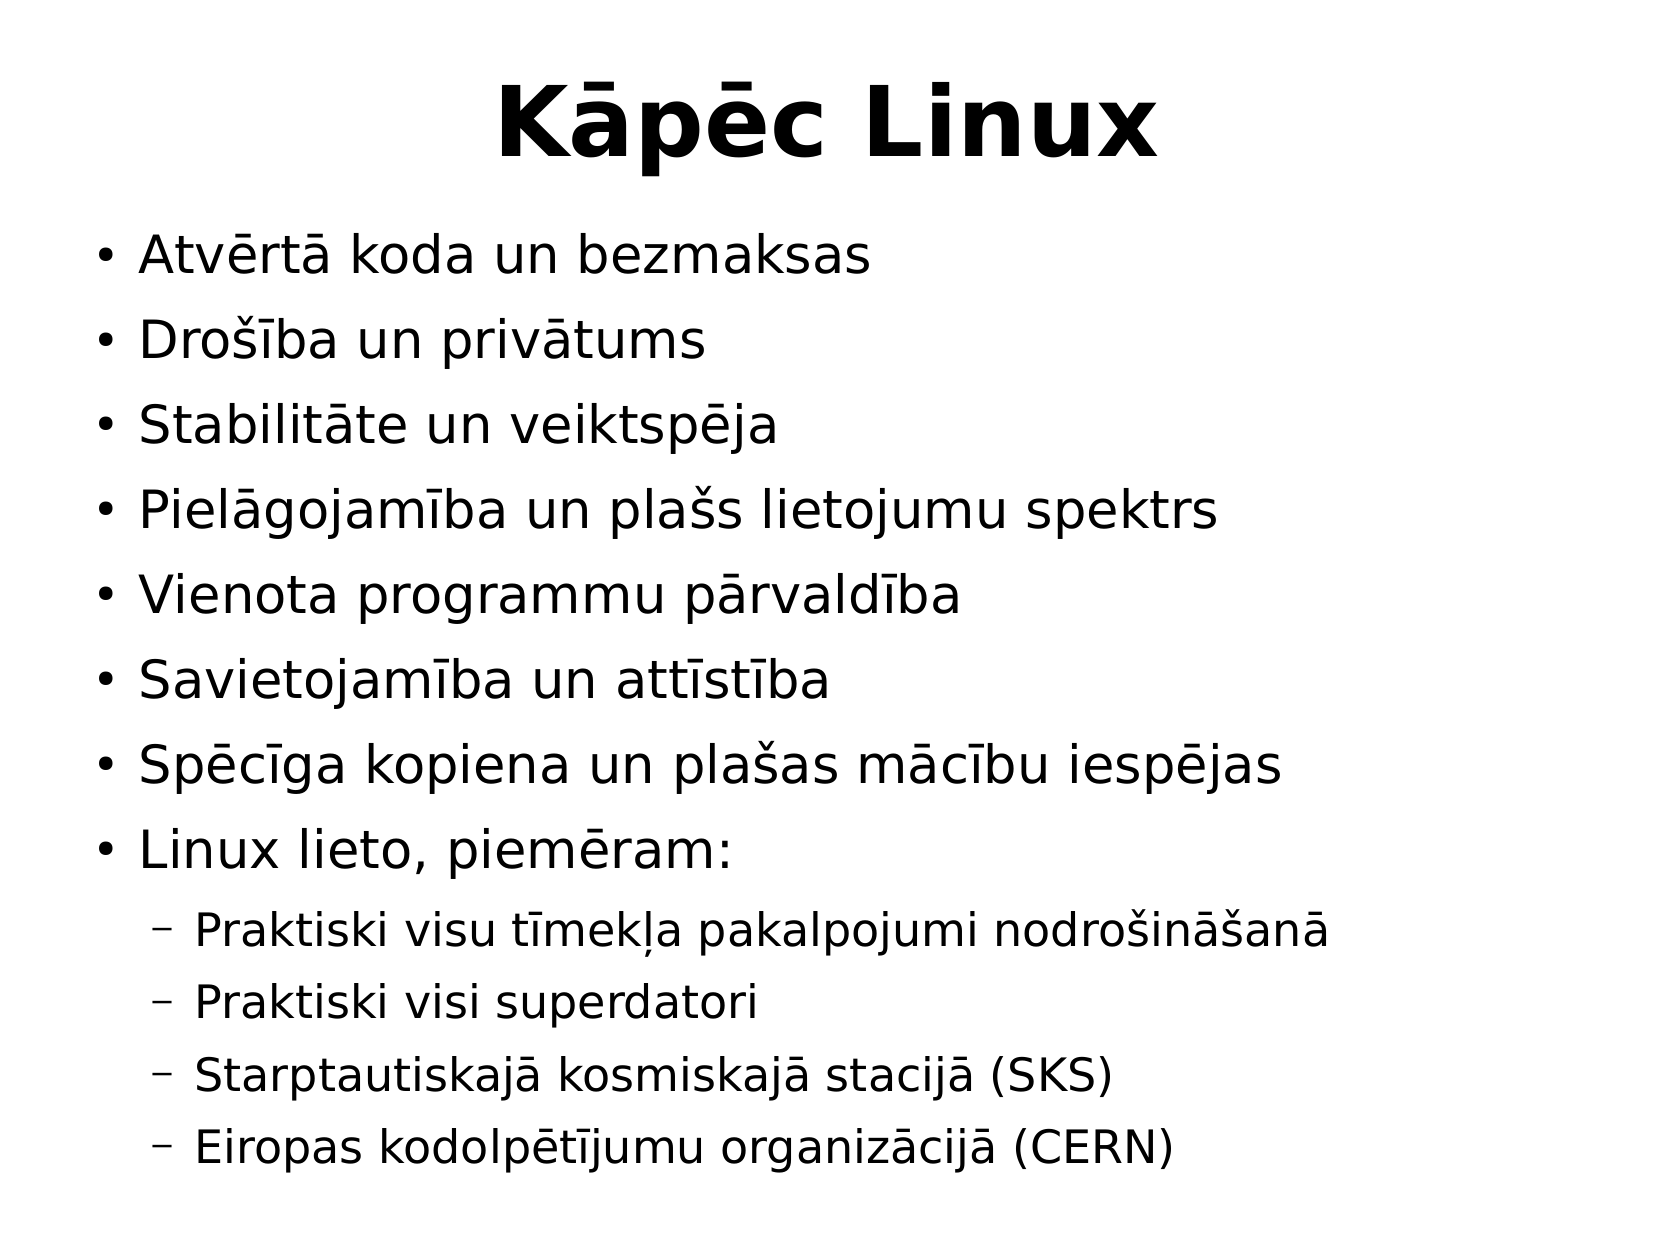

# Kāpēc Linux
Atvērtā koda un bezmaksas
Drošība un privātums
Stabilitāte un veiktspēja
Pielāgojamība un plašs lietojumu spektrs
Vienota programmu pārvaldība
Savietojamība un attīstība
Spēcīga kopiena un plašas mācību iespējas
Linux lieto, piemēram:
Praktiski visu tīmekļa pakalpojumi nodrošināšanā
Praktiski visi superdatori
Starptautiskajā kosmiskajā stacijā (SKS)
Eiropas kodolpētījumu organizācijā (CERN)